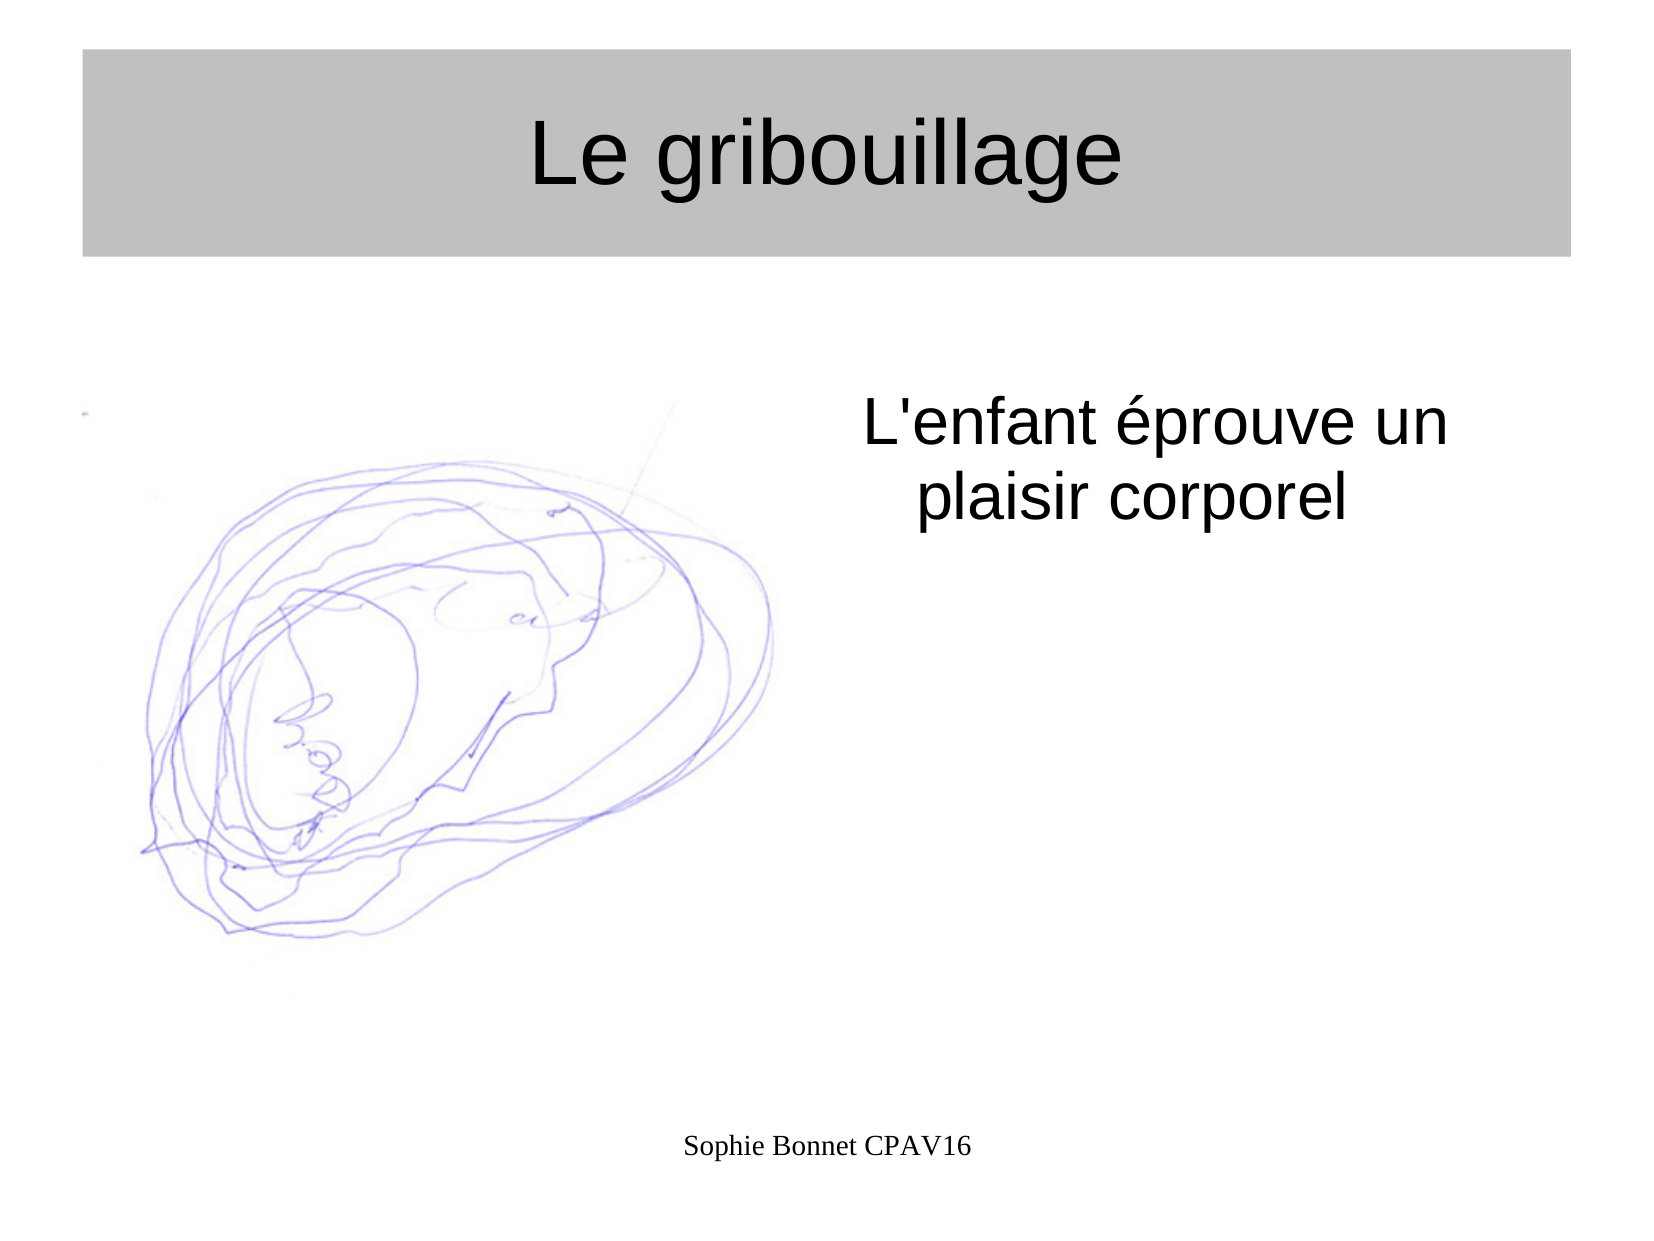

# Le gribouillage
L'enfant éprouve un plaisir corporel
Sophie Bonnet CPAV16